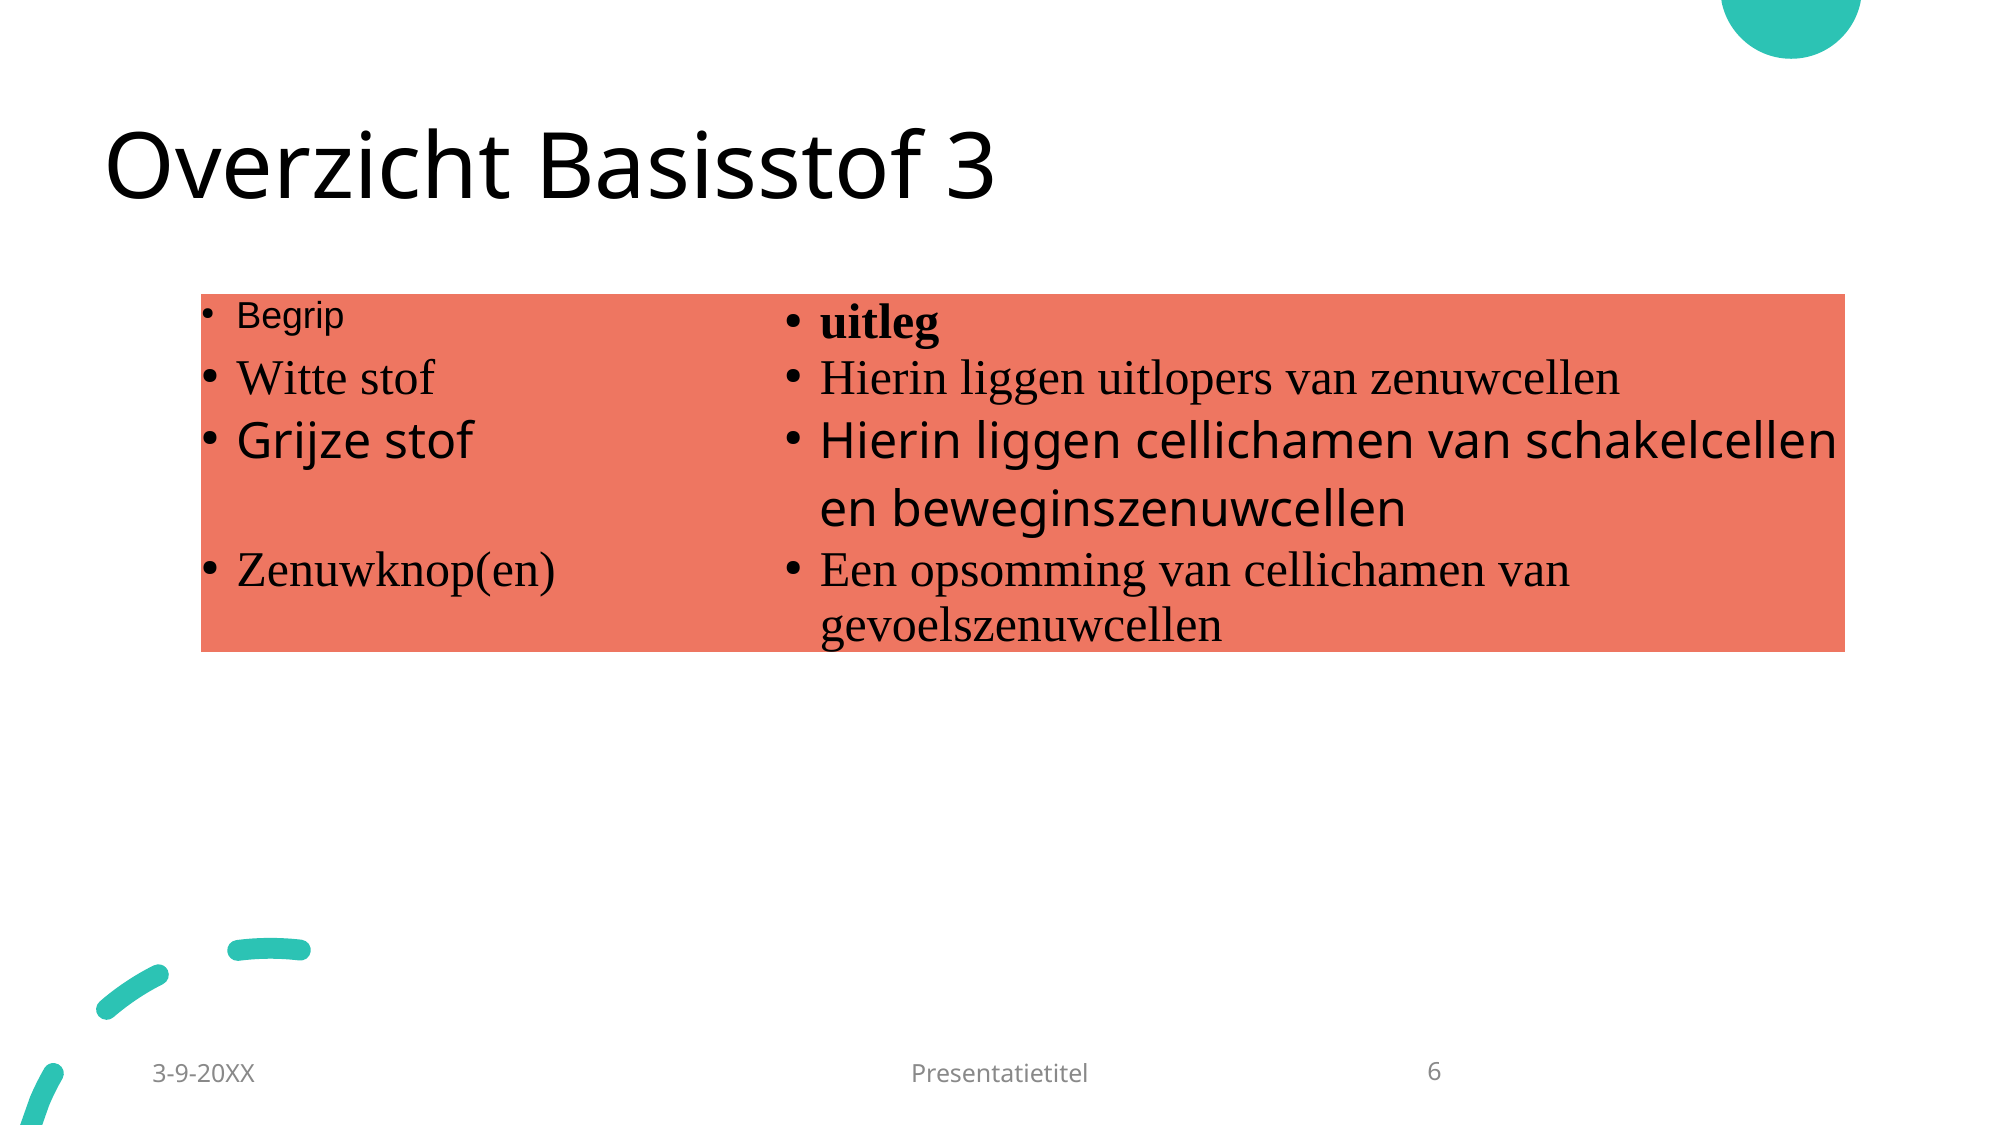

# Overzicht Basisstof 3
| Begrip | uitleg |
| --- | --- |
| Witte stof | Hierin liggen uitlopers van zenuwcellen |
| Grijze stof | Hierin liggen cellichamen van schakelcellen en beweginszenuwcellen |
| Zenuwknop(en) | Een opsomming van cellichamen van gevoelszenuwcellen |
3-9-20XX
Presentatietitel